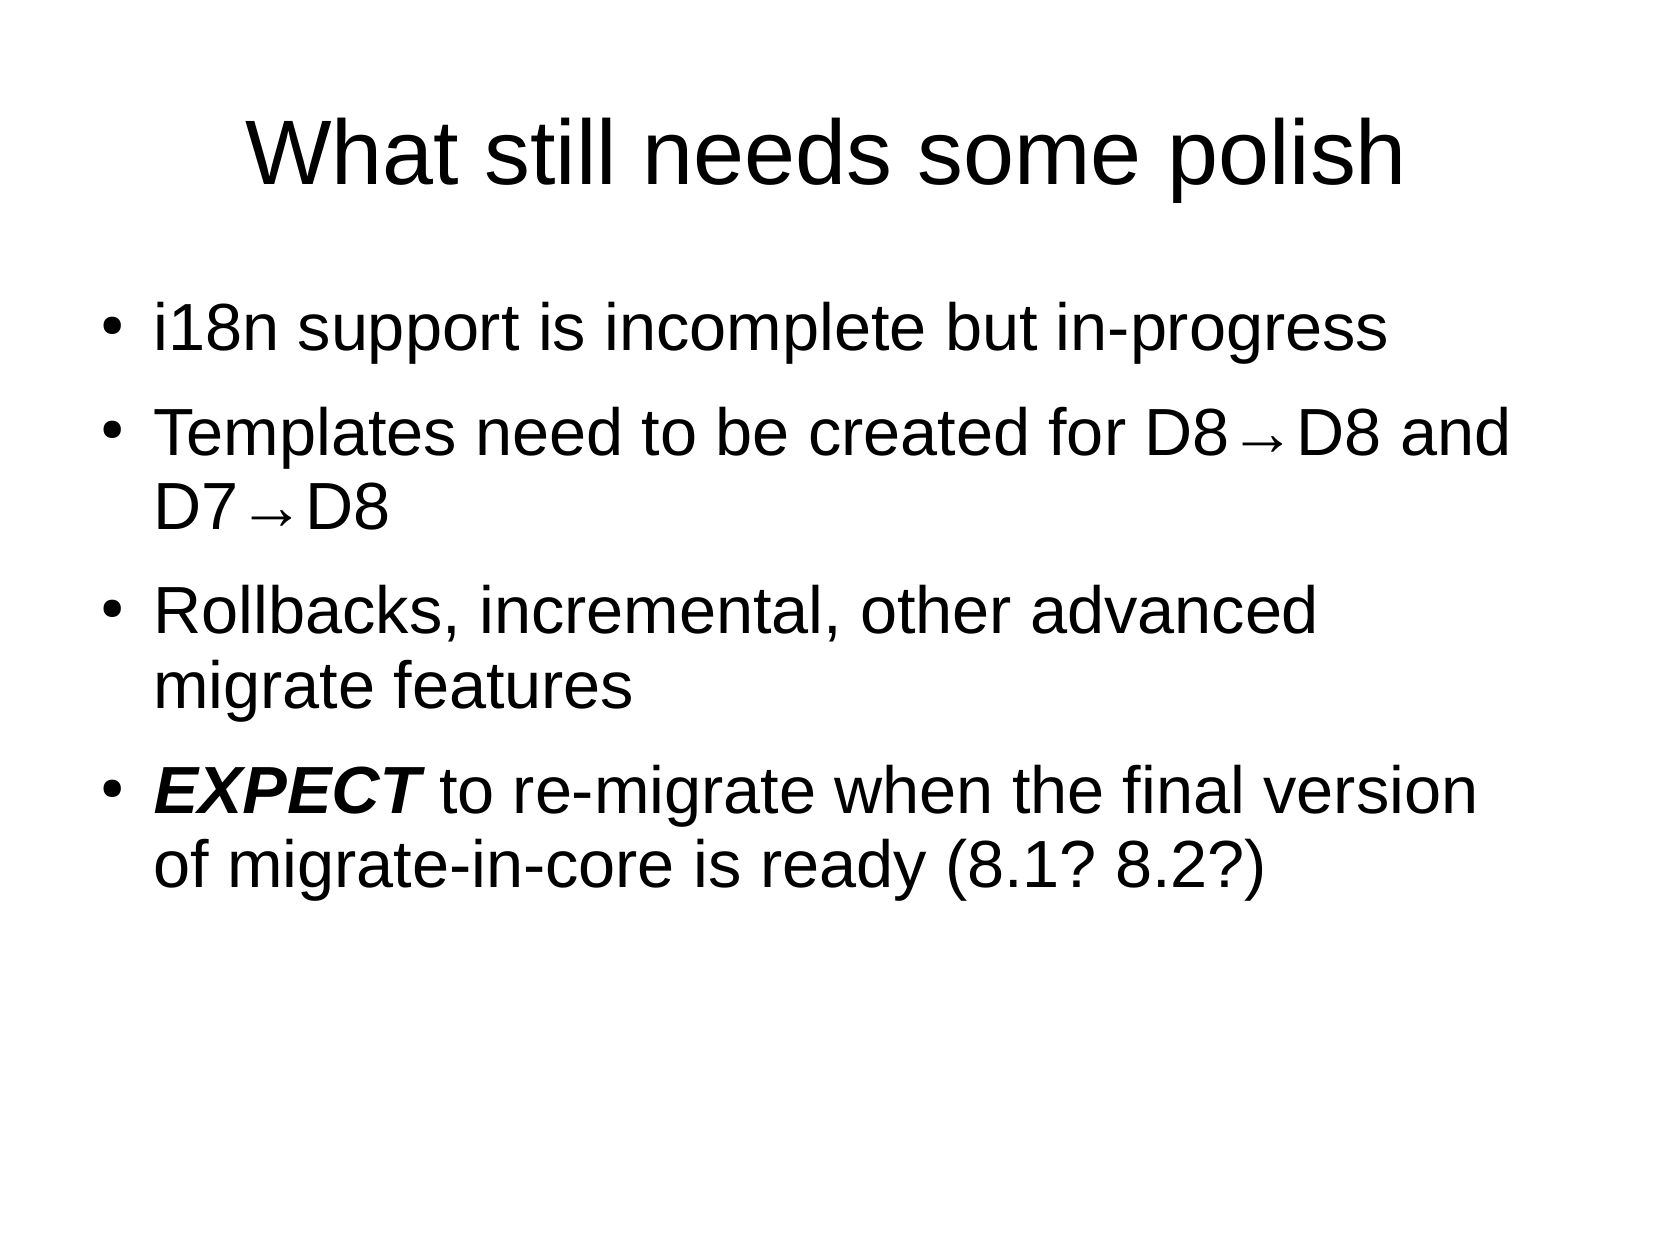

# What still needs some polish
i18n support is incomplete but in-progress
Templates need to be created for D8→D8 and D7→D8
Rollbacks, incremental, other advanced migrate features
EXPECT to re-migrate when the final version of migrate-in-core is ready (8.1? 8.2?)